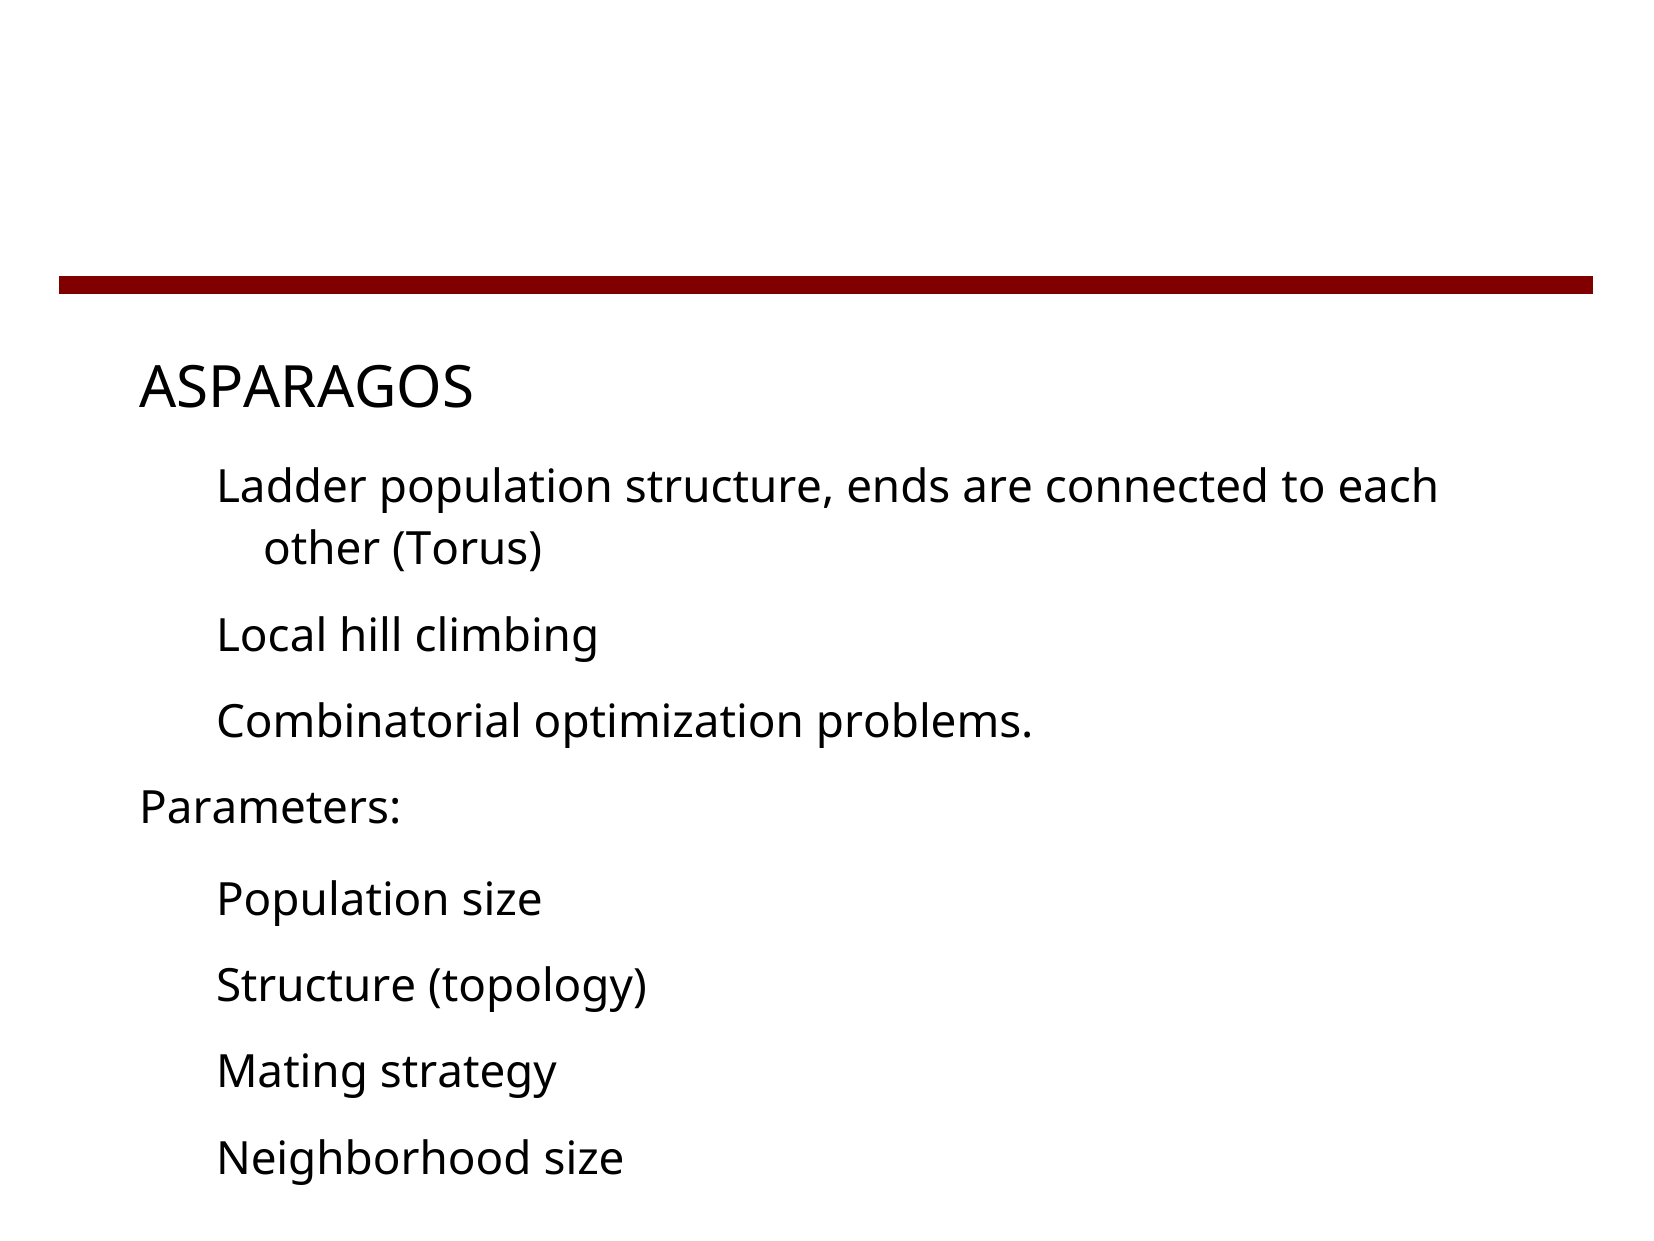

#
ASPARAGOS
Ladder population structure, ends are connected to each other (Torus)
Local hill climbing
Combinatorial optimization problems.
Parameters:
Population size
Structure (topology)
Mating strategy
Neighborhood size